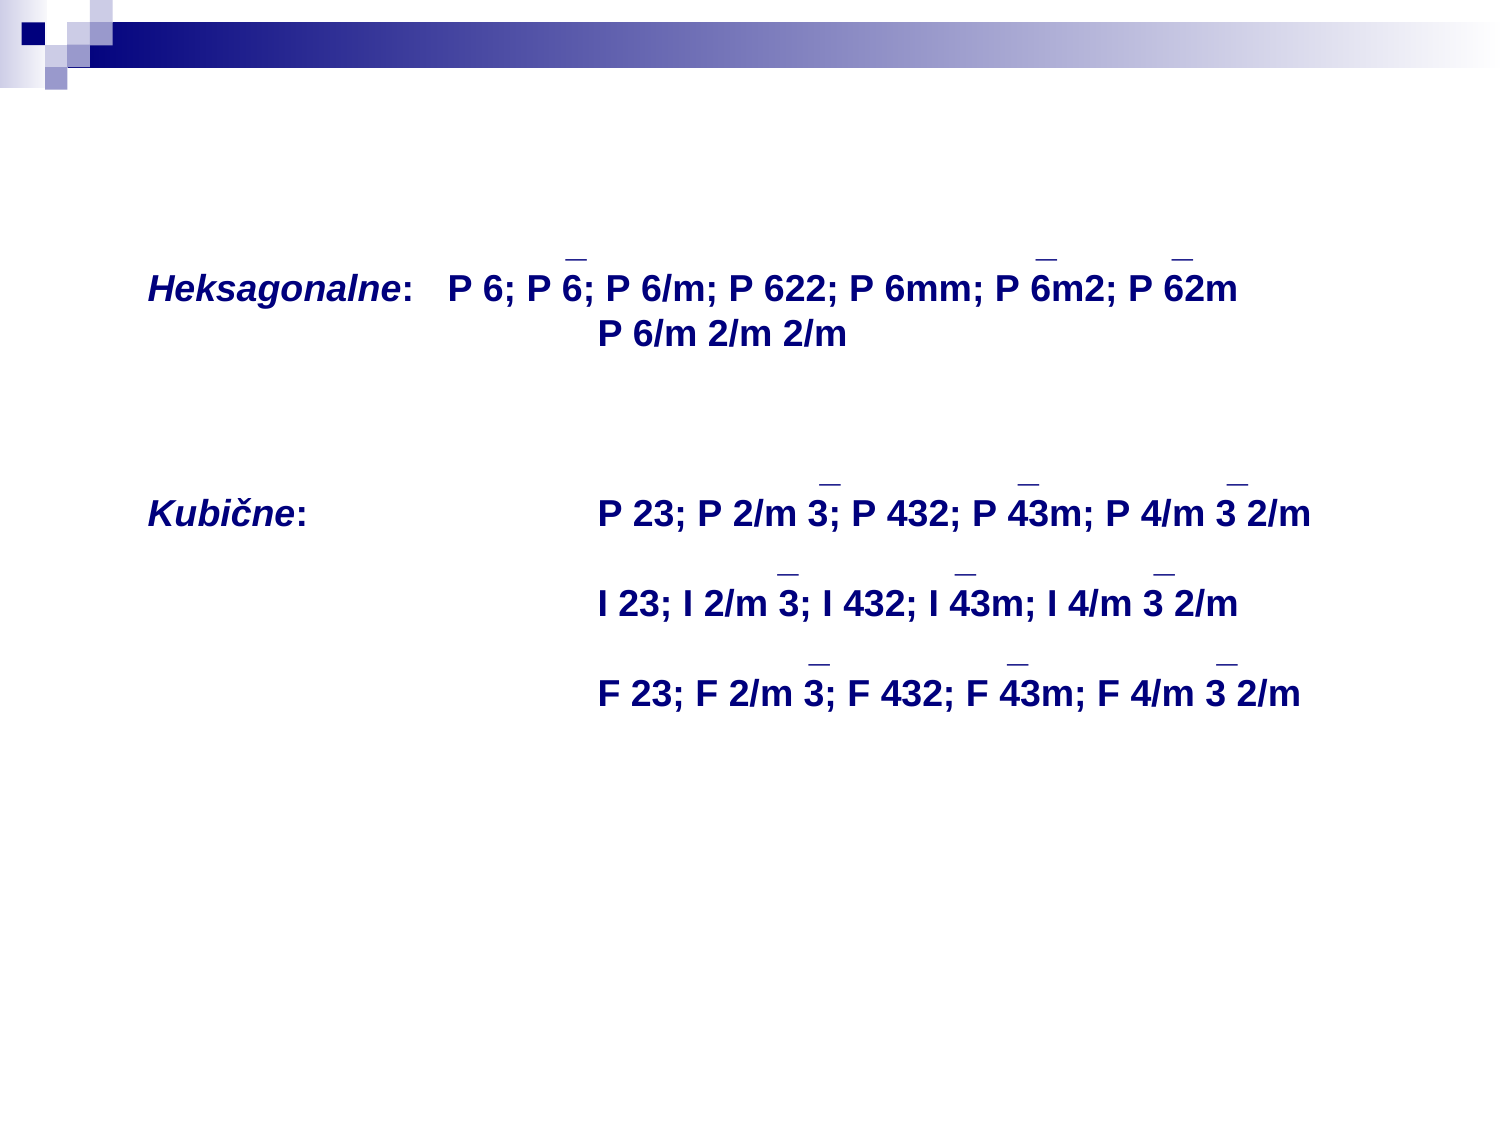

_ _ _
Heksagonalne:	P 6; P 6; P 6/m; P 622; P 6mm; P 6m2; P 62m
			P 6/m 2/m 2/m
 _ _ _
Kubične:		P 23; P 2/m 3; P 432; P 43m; P 4/m 3 2/m
 _ _ _
			I 23; I 2/m 3; I 432; I 43m; I 4/m 3 2/m
 _ _ _
			F 23; F 2/m 3; F 432; F 43m; F 4/m 3 2/m